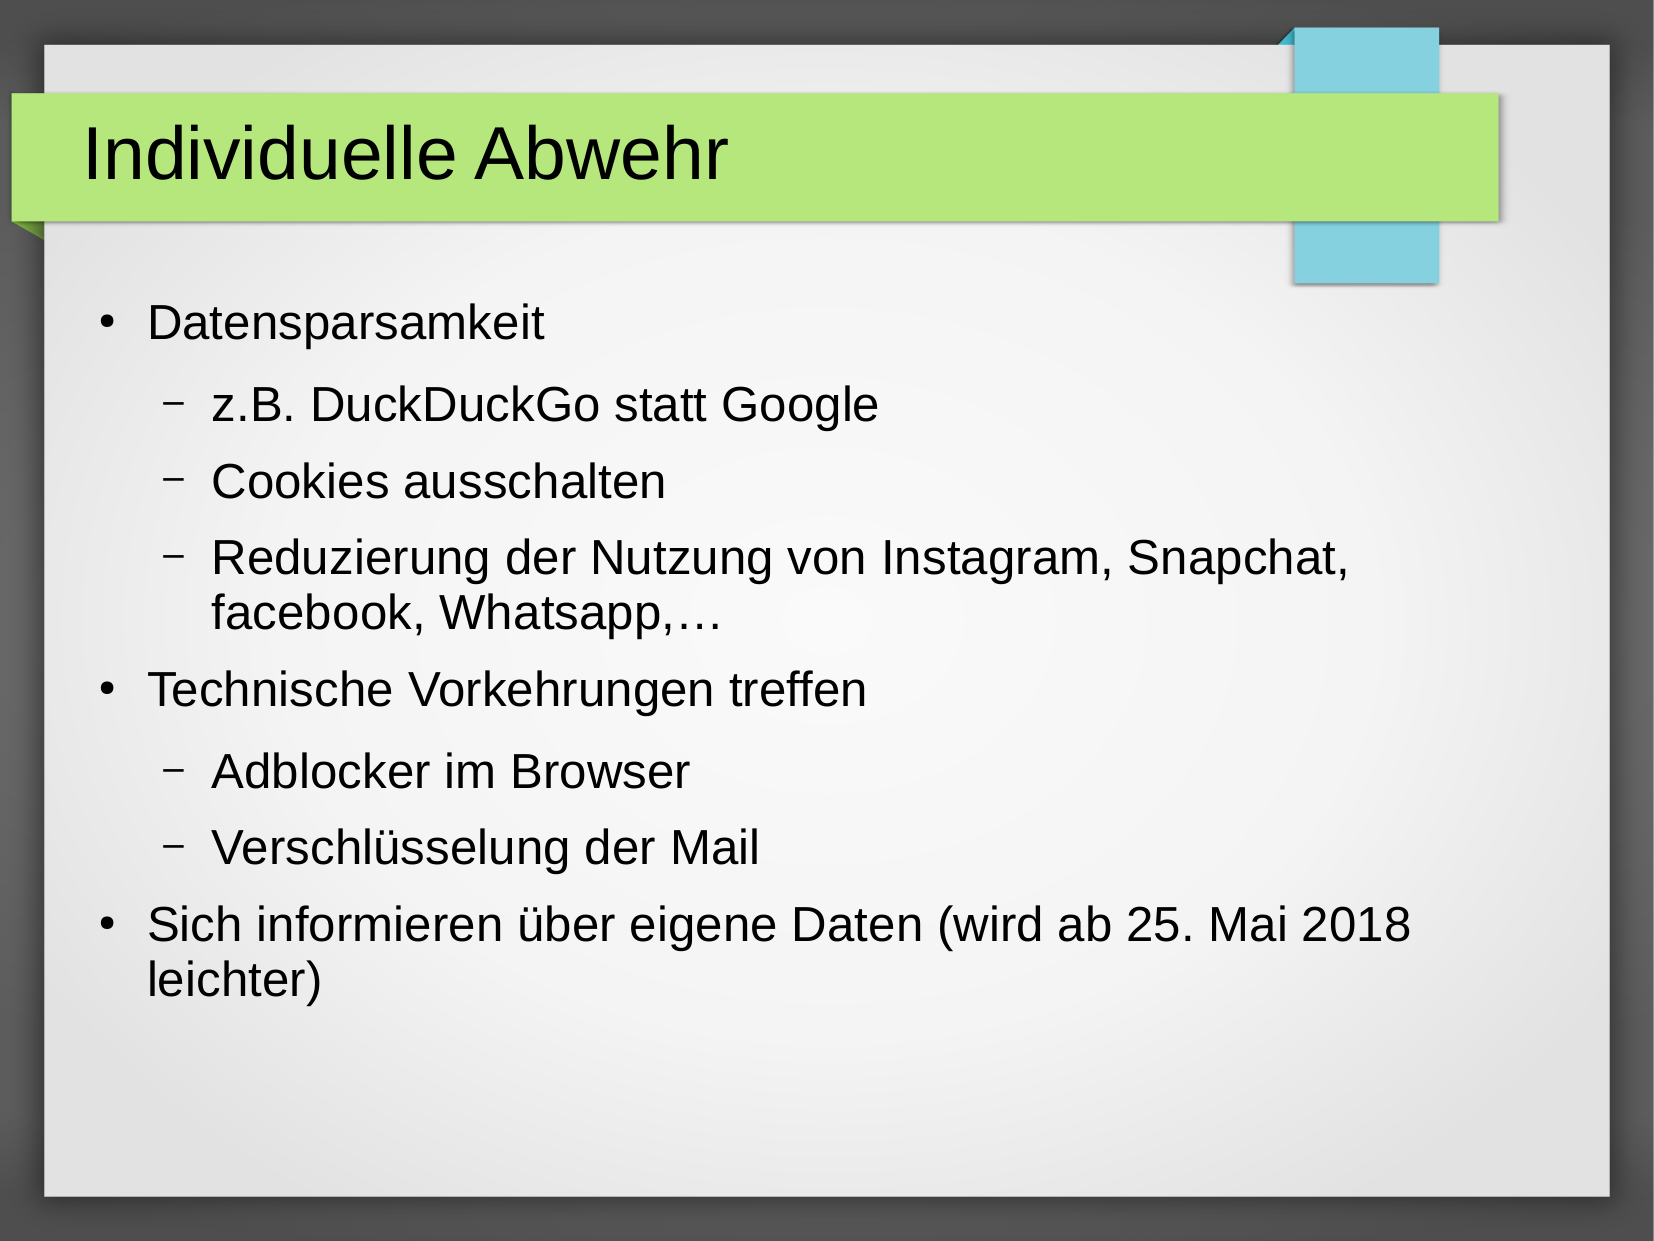

# Individuelle Abwehr
Datensparsamkeit
z.B. DuckDuckGo statt Google
Cookies ausschalten
Reduzierung der Nutzung von Instagram, Snapchat, facebook, Whatsapp,…
Technische Vorkehrungen treffen
Adblocker im Browser
Verschlüsselung der Mail
Sich informieren über eigene Daten (wird ab 25. Mai 2018 leichter)